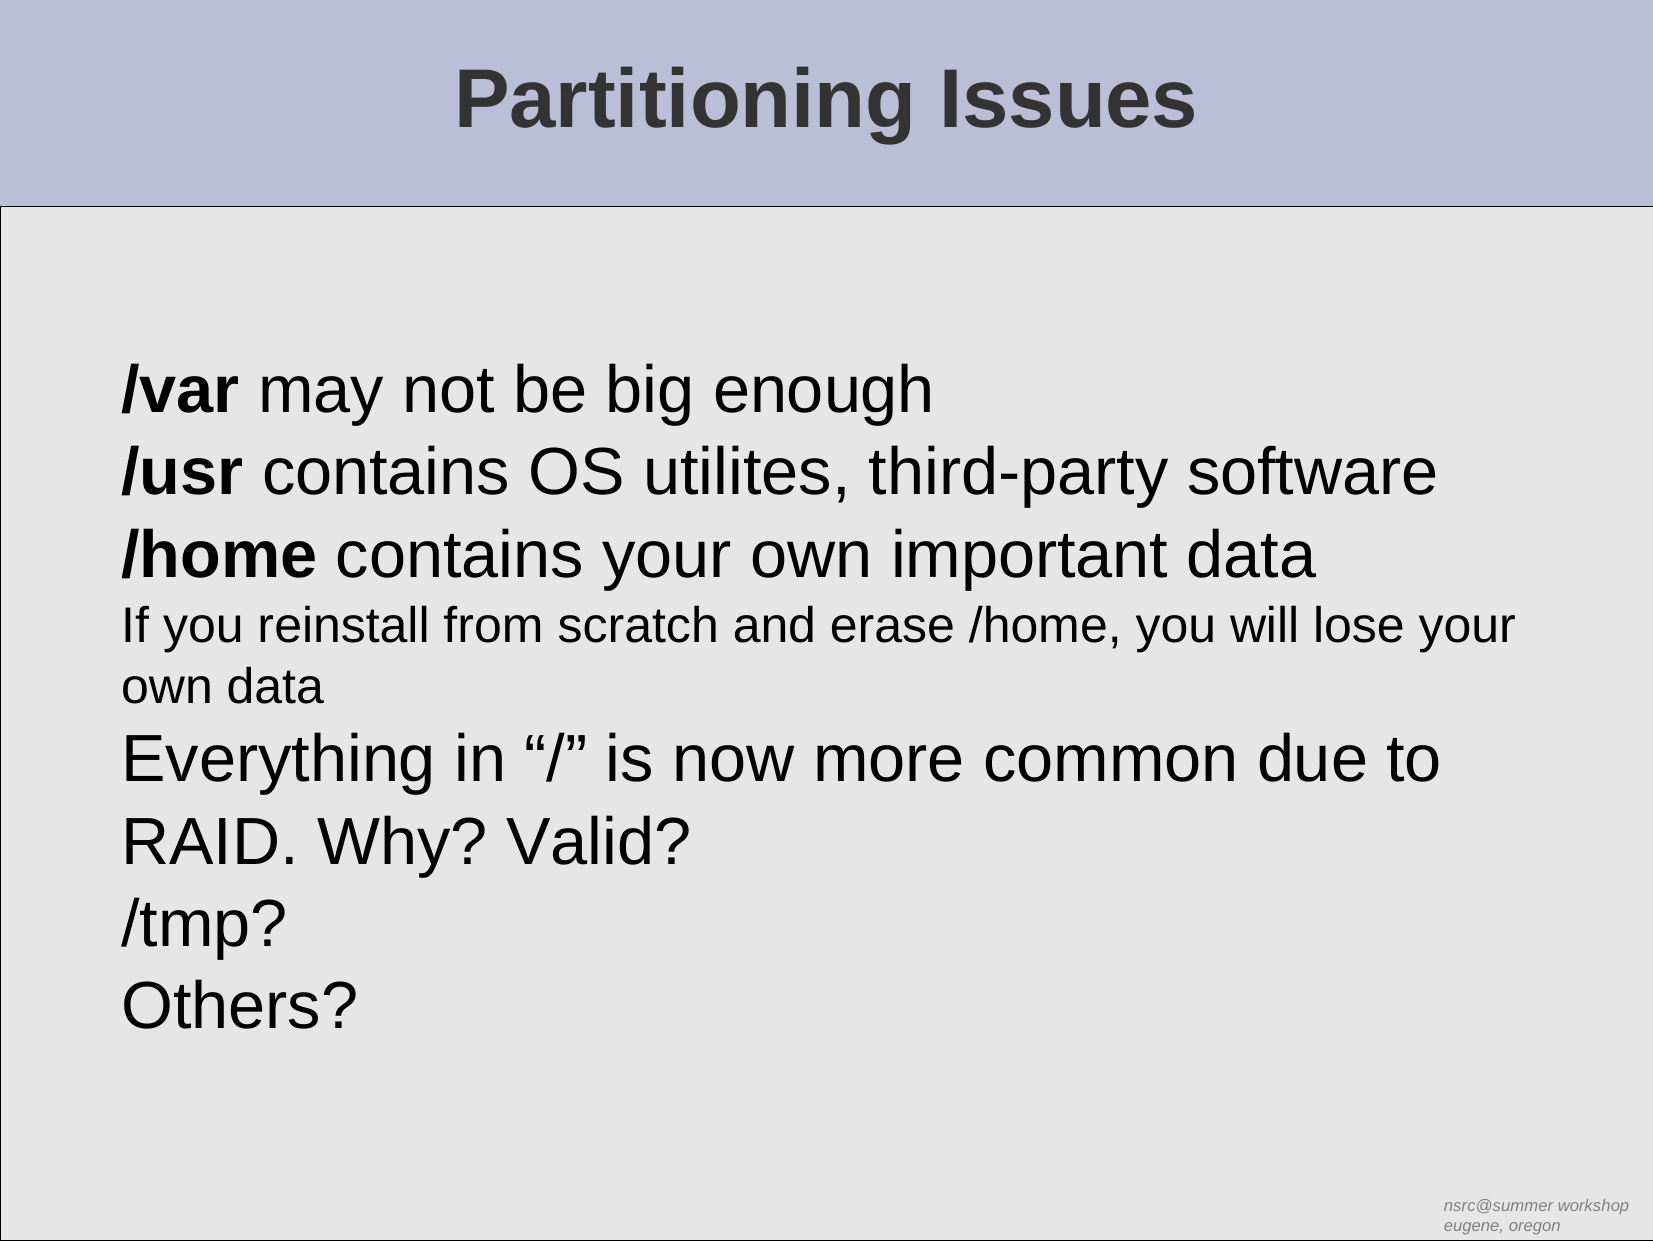

# Partitioning Issues
/var may not be big enough
/usr contains OS utilites, third-party software
/home contains your own important data
If you reinstall from scratch and erase /home, you will lose your own data
Everything in “/” is now more common due to RAID. Why? Valid?
/tmp?
Others?